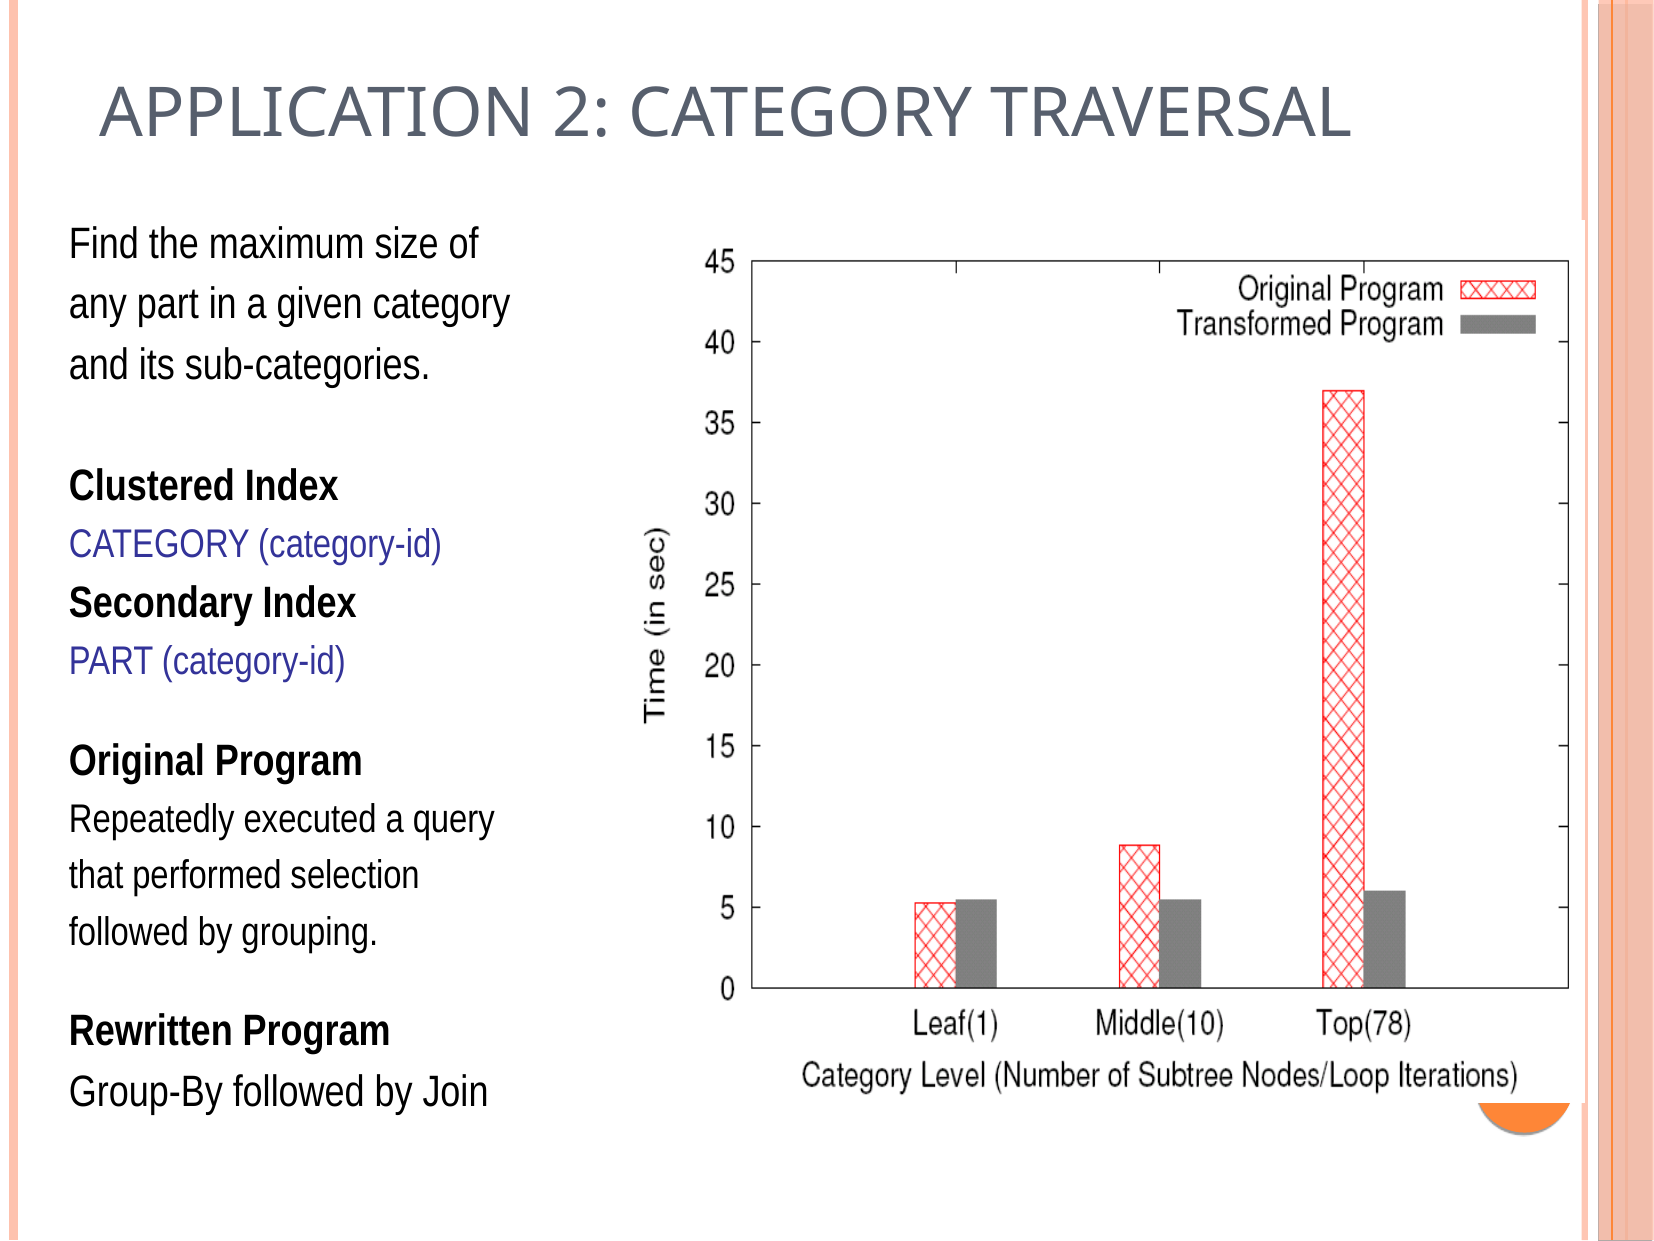

# Application 2: Category Traversal
Find the maximum size of
any part in a given category
and its sub-categories.
Clustered Index
CATEGORY (category-id)
Secondary Index
PART (category-id)
Original Program
Repeatedly executed a query
that performed selection
followed by grouping.
Rewritten Program
Group-By followed by Join